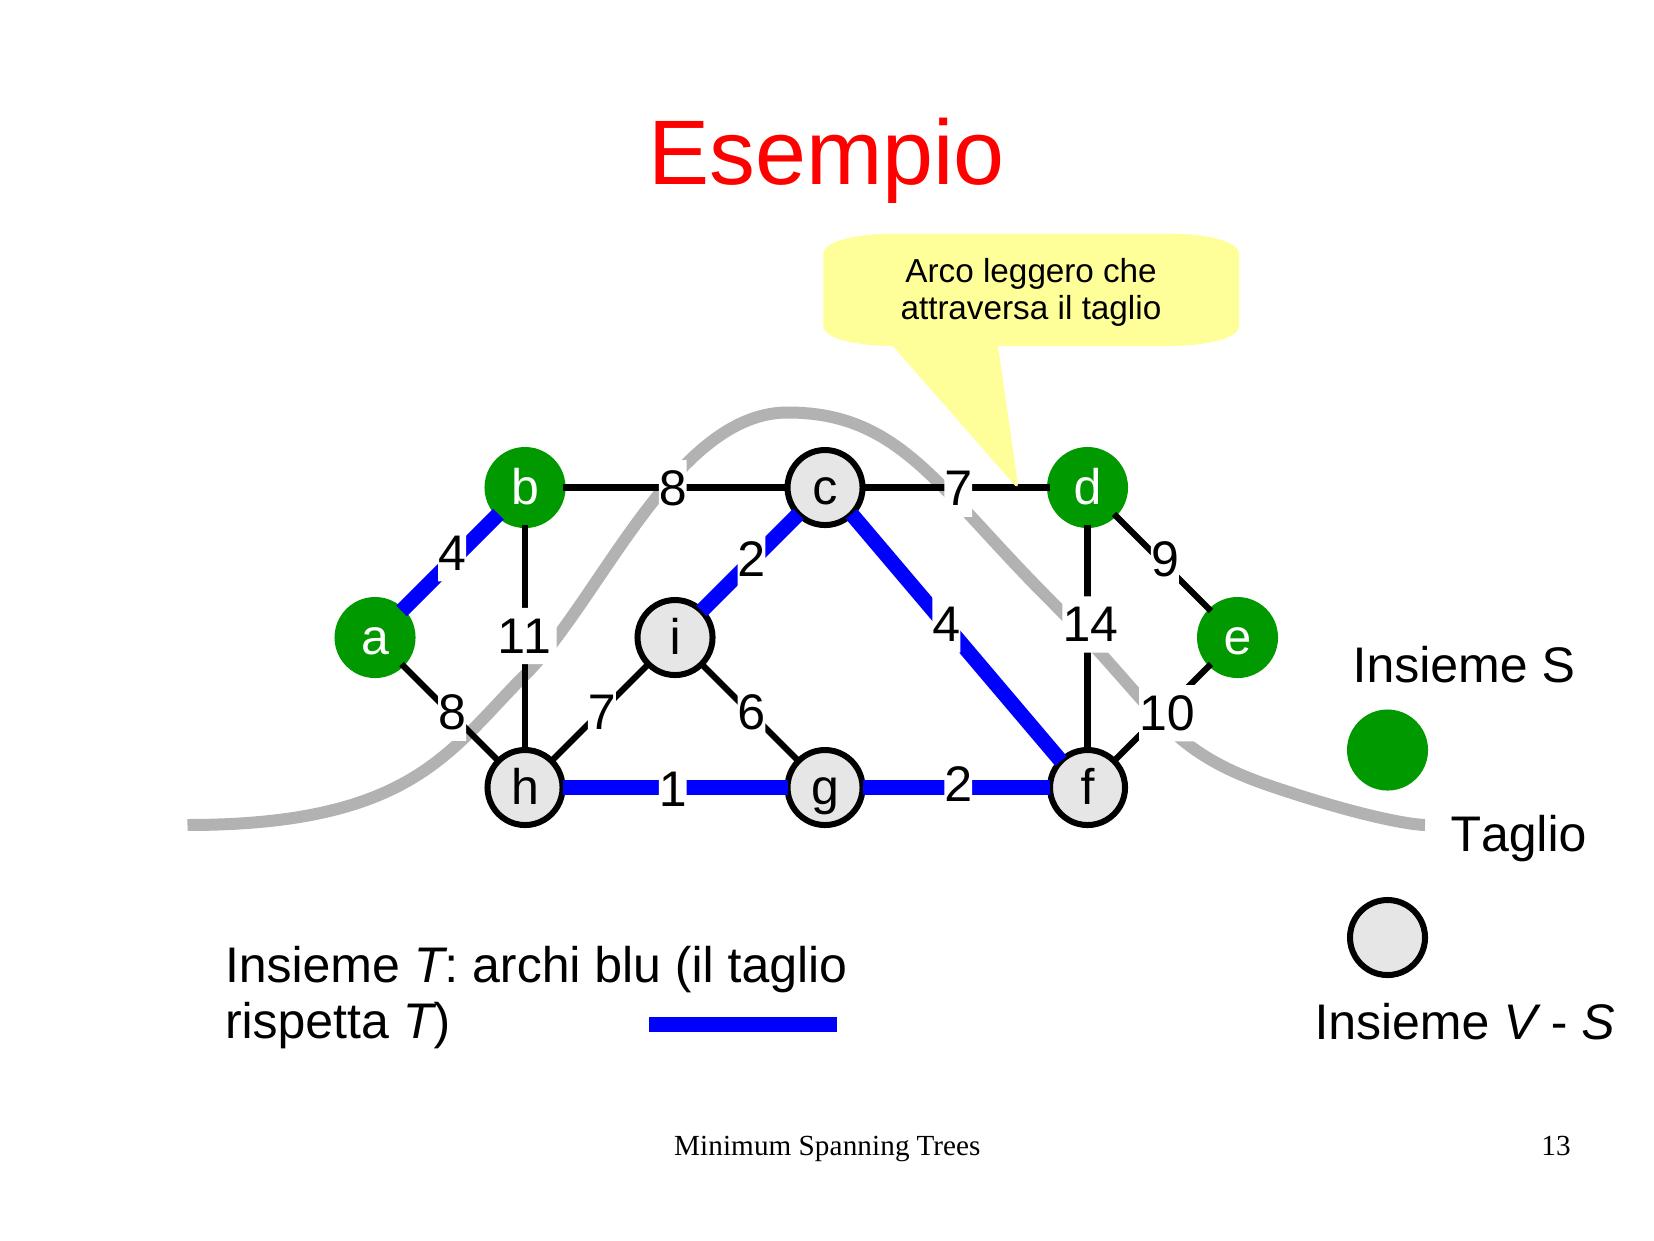

# Esempio
Arco leggero che attraversa il taglio
b
c
d
8
7
4
2
9
4
14
a
i
e
11
Insieme S
8
7
6
10
h
g
f
2
1
Taglio
Insieme T: archi blu (il taglio rispetta T)
Insieme V - S
Minimum Spanning Trees
13